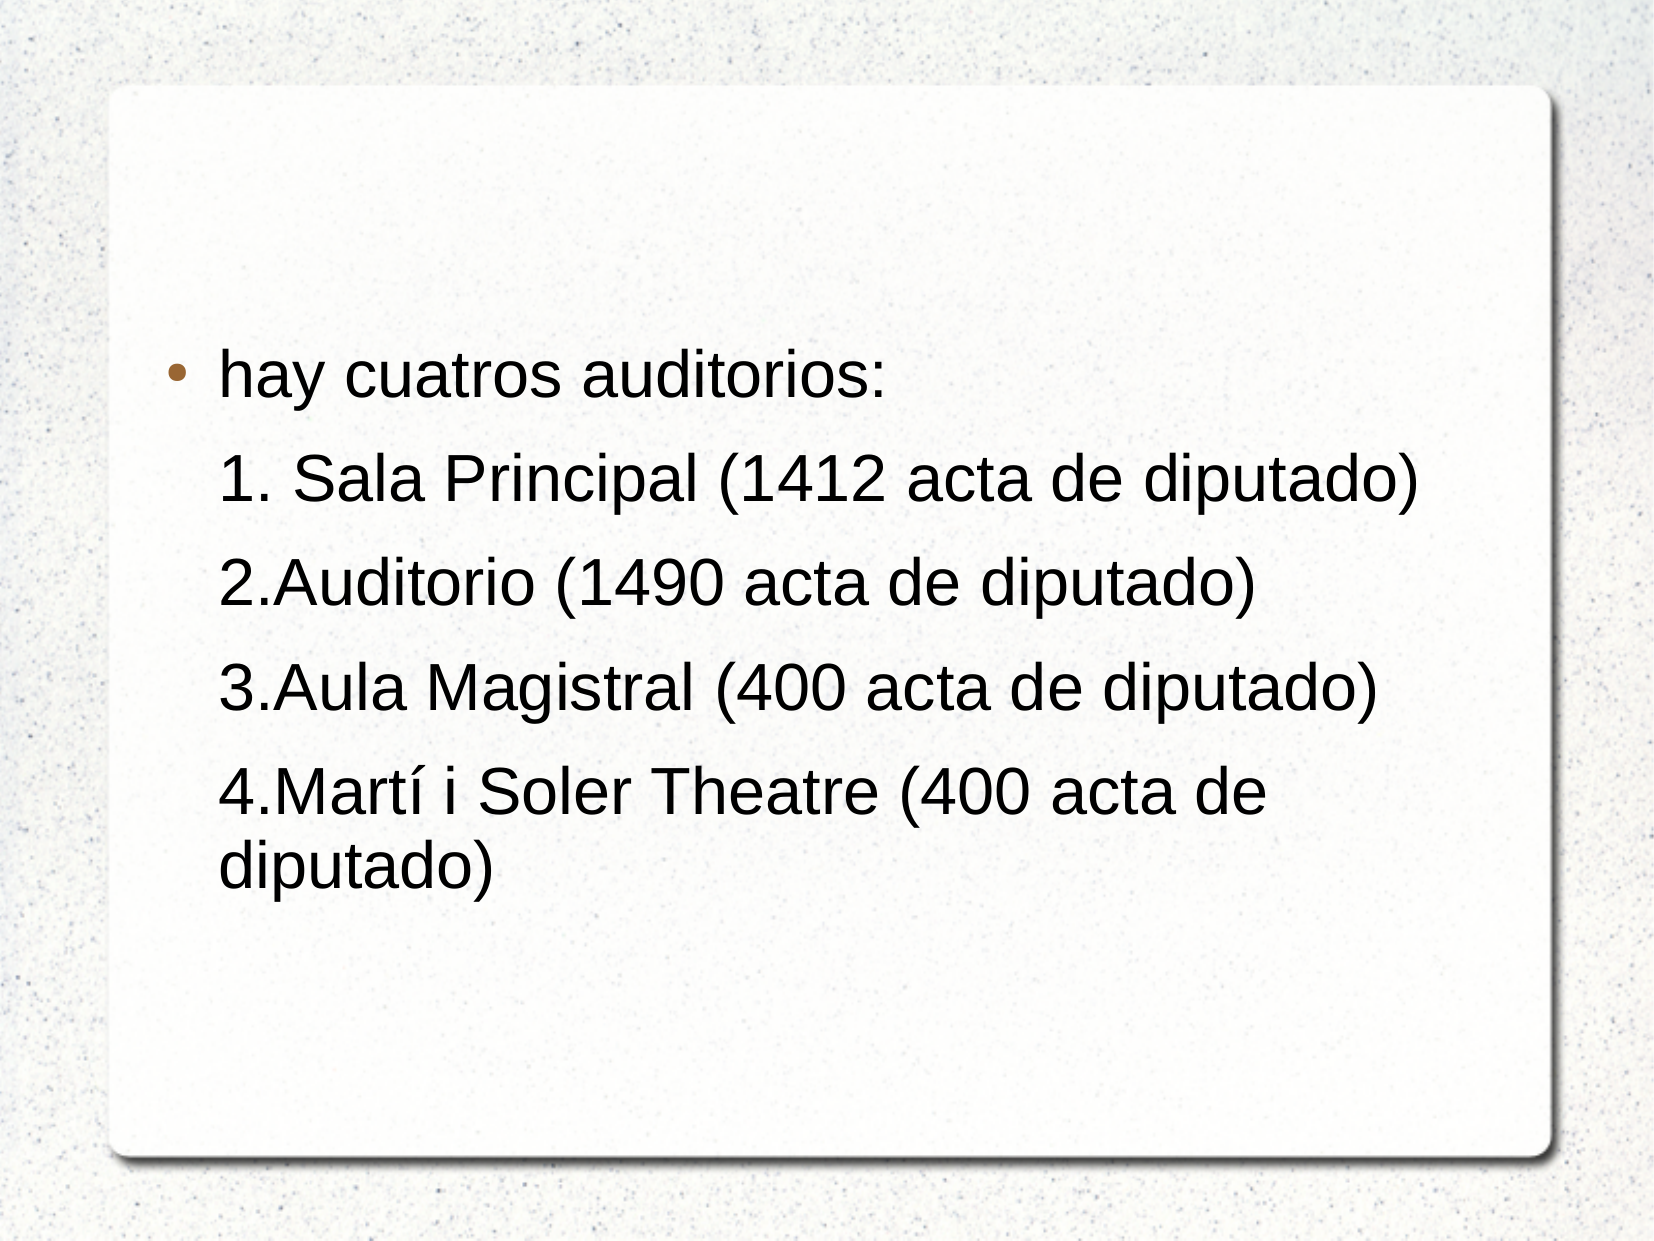

# hay cuatros auditorios:
1. Sala Principal (1412 acta de diputado)
2.Auditorio (1490 acta de diputado)
3.Aula Magistral (400 acta de diputado)
4.Martí i Soler Theatre (400 acta de diputado)